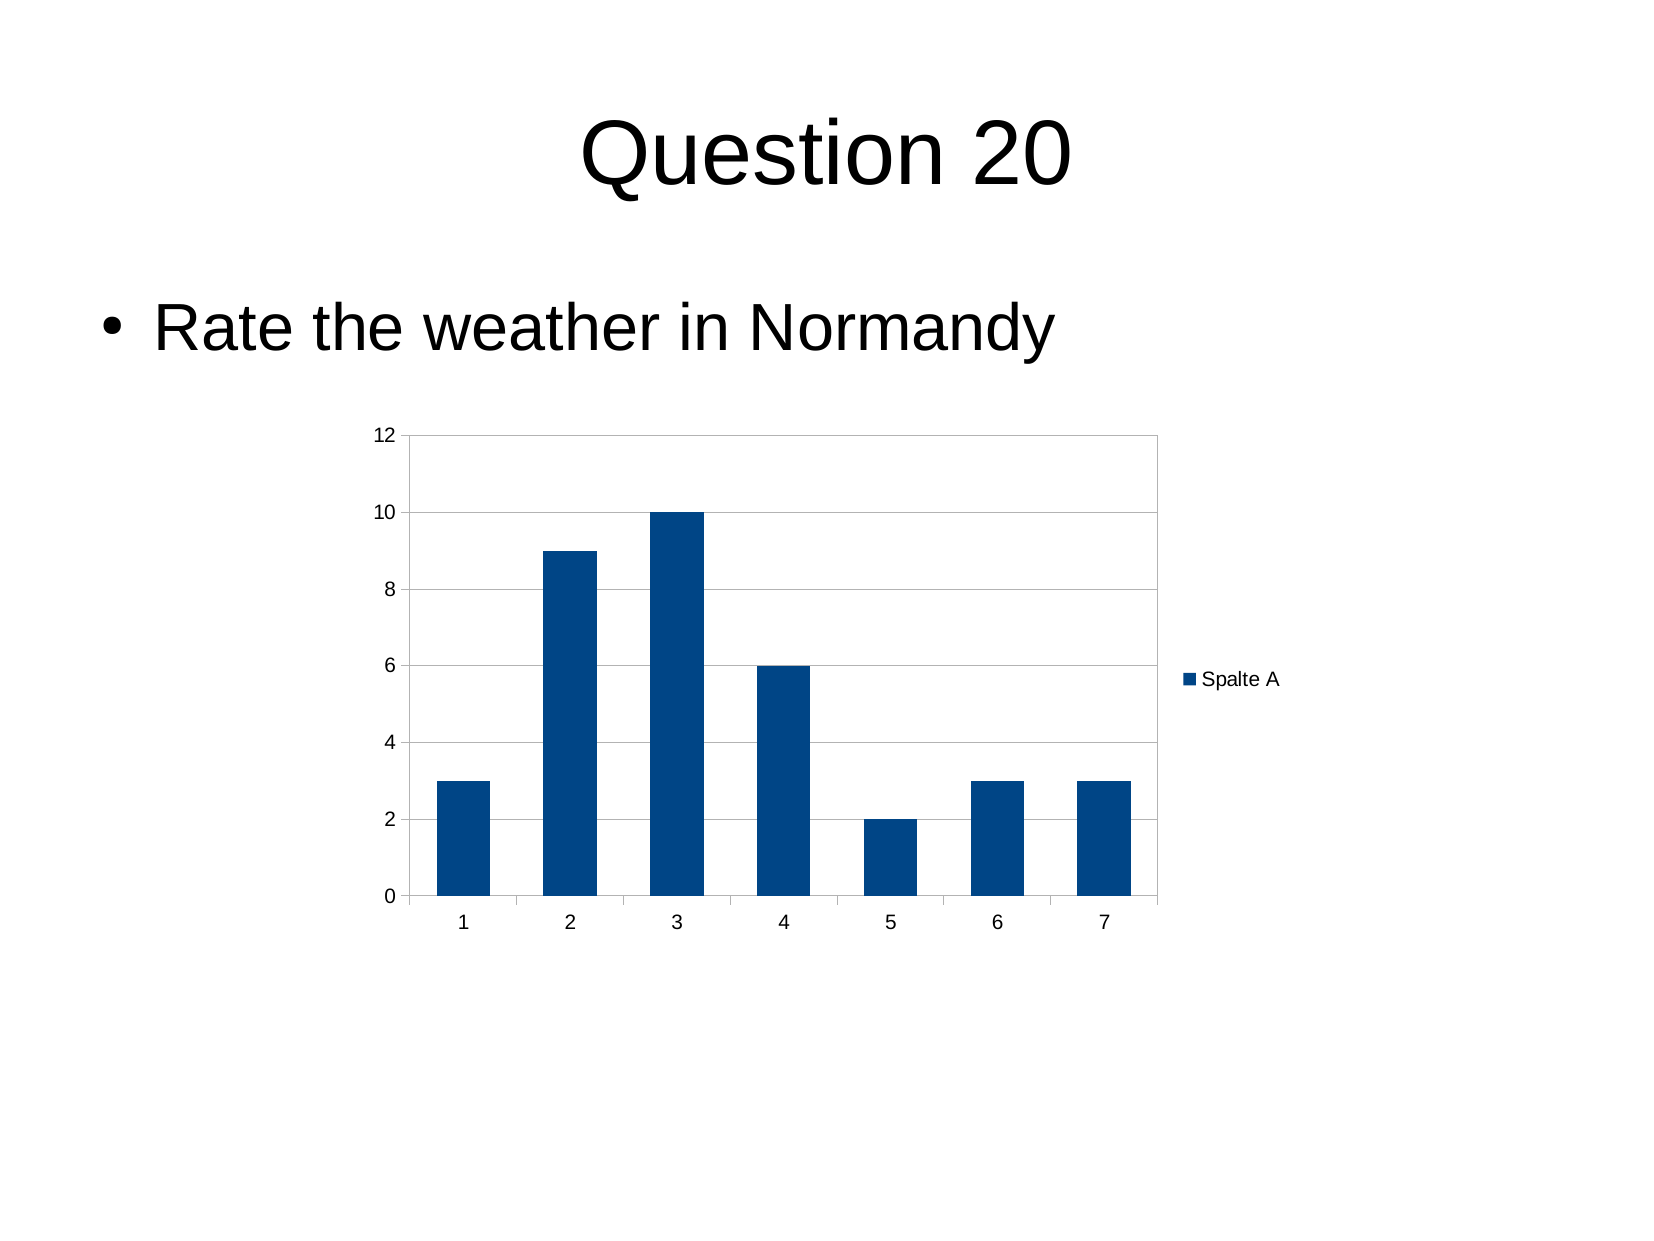

# Question 20
Rate the weather in Normandy
### Chart
| Category | Spalte A |
|---|---|
| 1 | 3.0 |
| 2 | 9.0 |
| 3 | 10.0 |
| 4 | 6.0 |
| 5 | 2.0 |
| 6 | 3.0 |
| 7 | 3.0 |